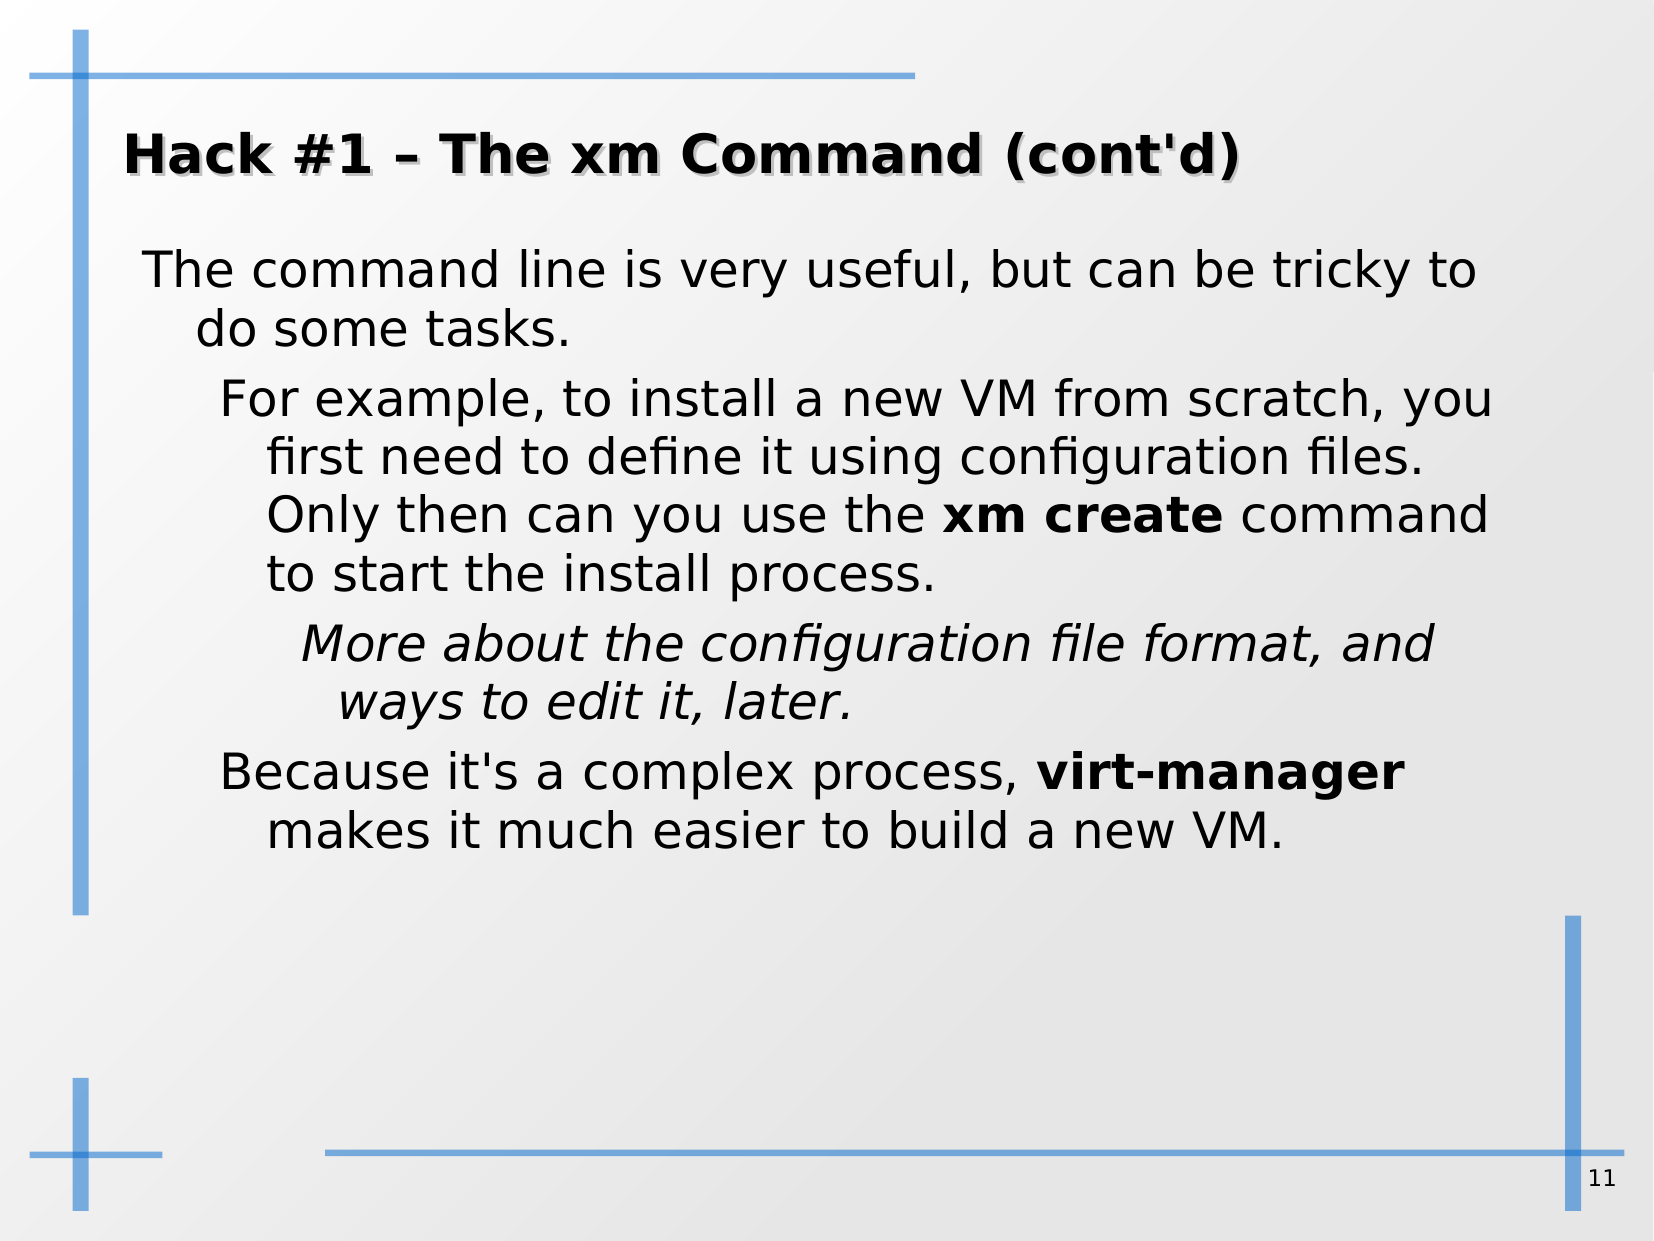

# Hack #1 – The xm Command (cont'd)
The command line is very useful, but can be tricky to do some tasks.
For example, to install a new VM from scratch, you first need to define it using configuration files. Only then can you use the xm create command to start the install process.
More about the configuration file format, and ways to edit it, later.
Because it's a complex process, virt-manager makes it much easier to build a new VM.